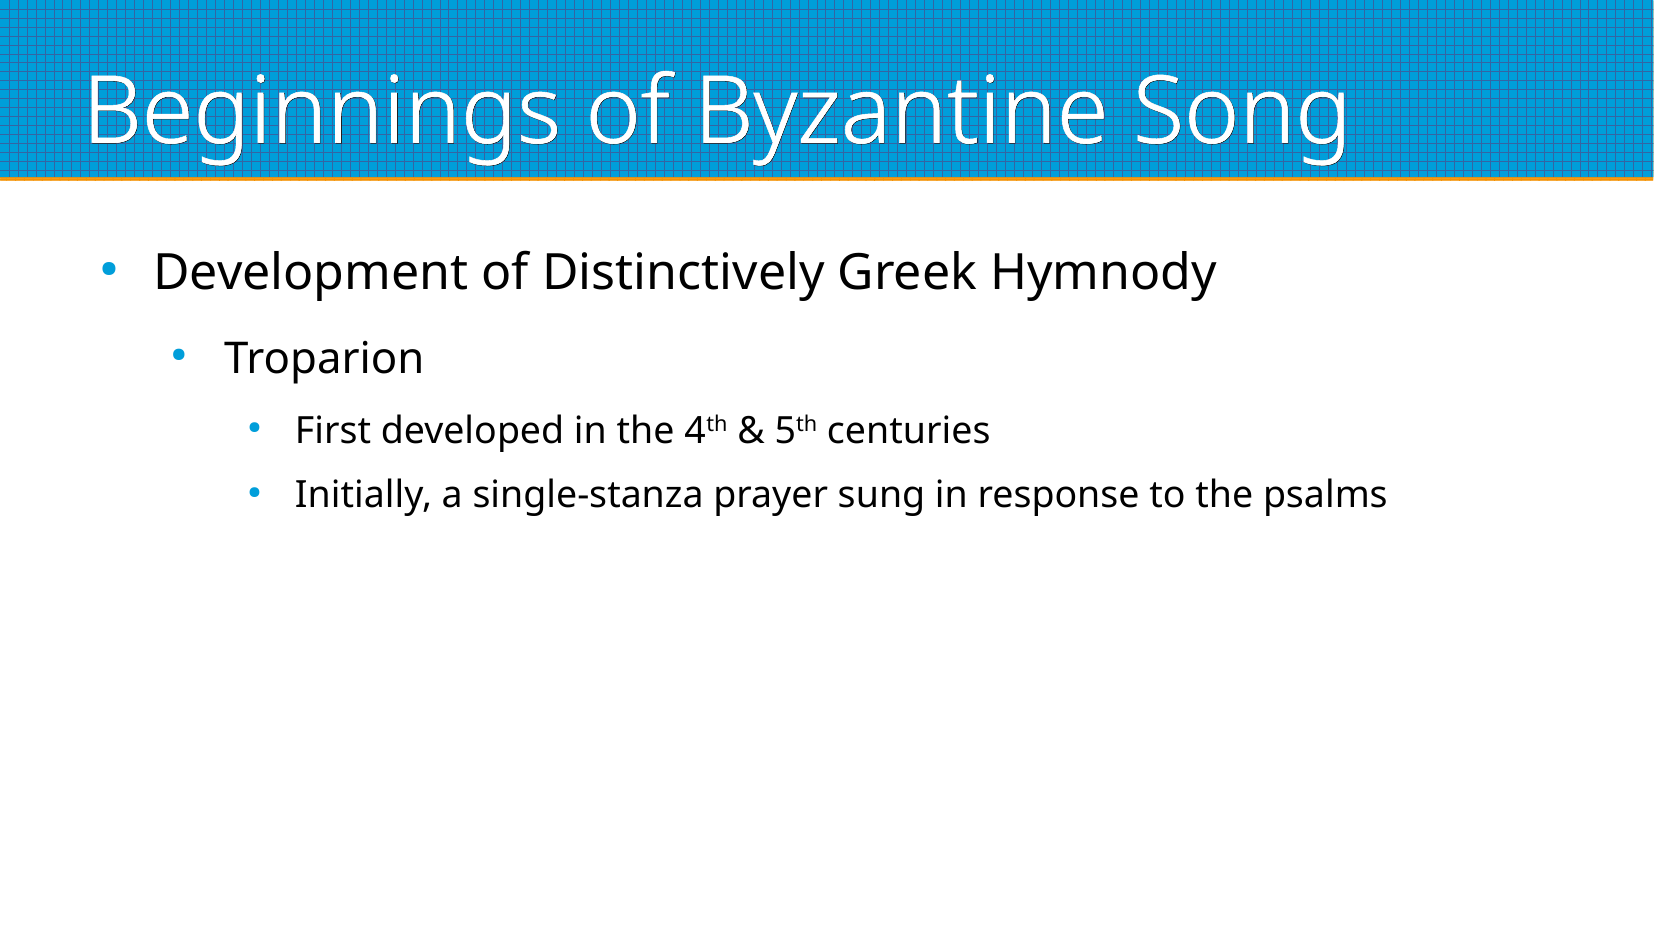

# Beginnings of Byzantine Song
Development of Distinctively Greek Hymnody
Troparion
First developed in the 4th & 5th centuries
Initially, a single-stanza prayer sung in response to the psalms